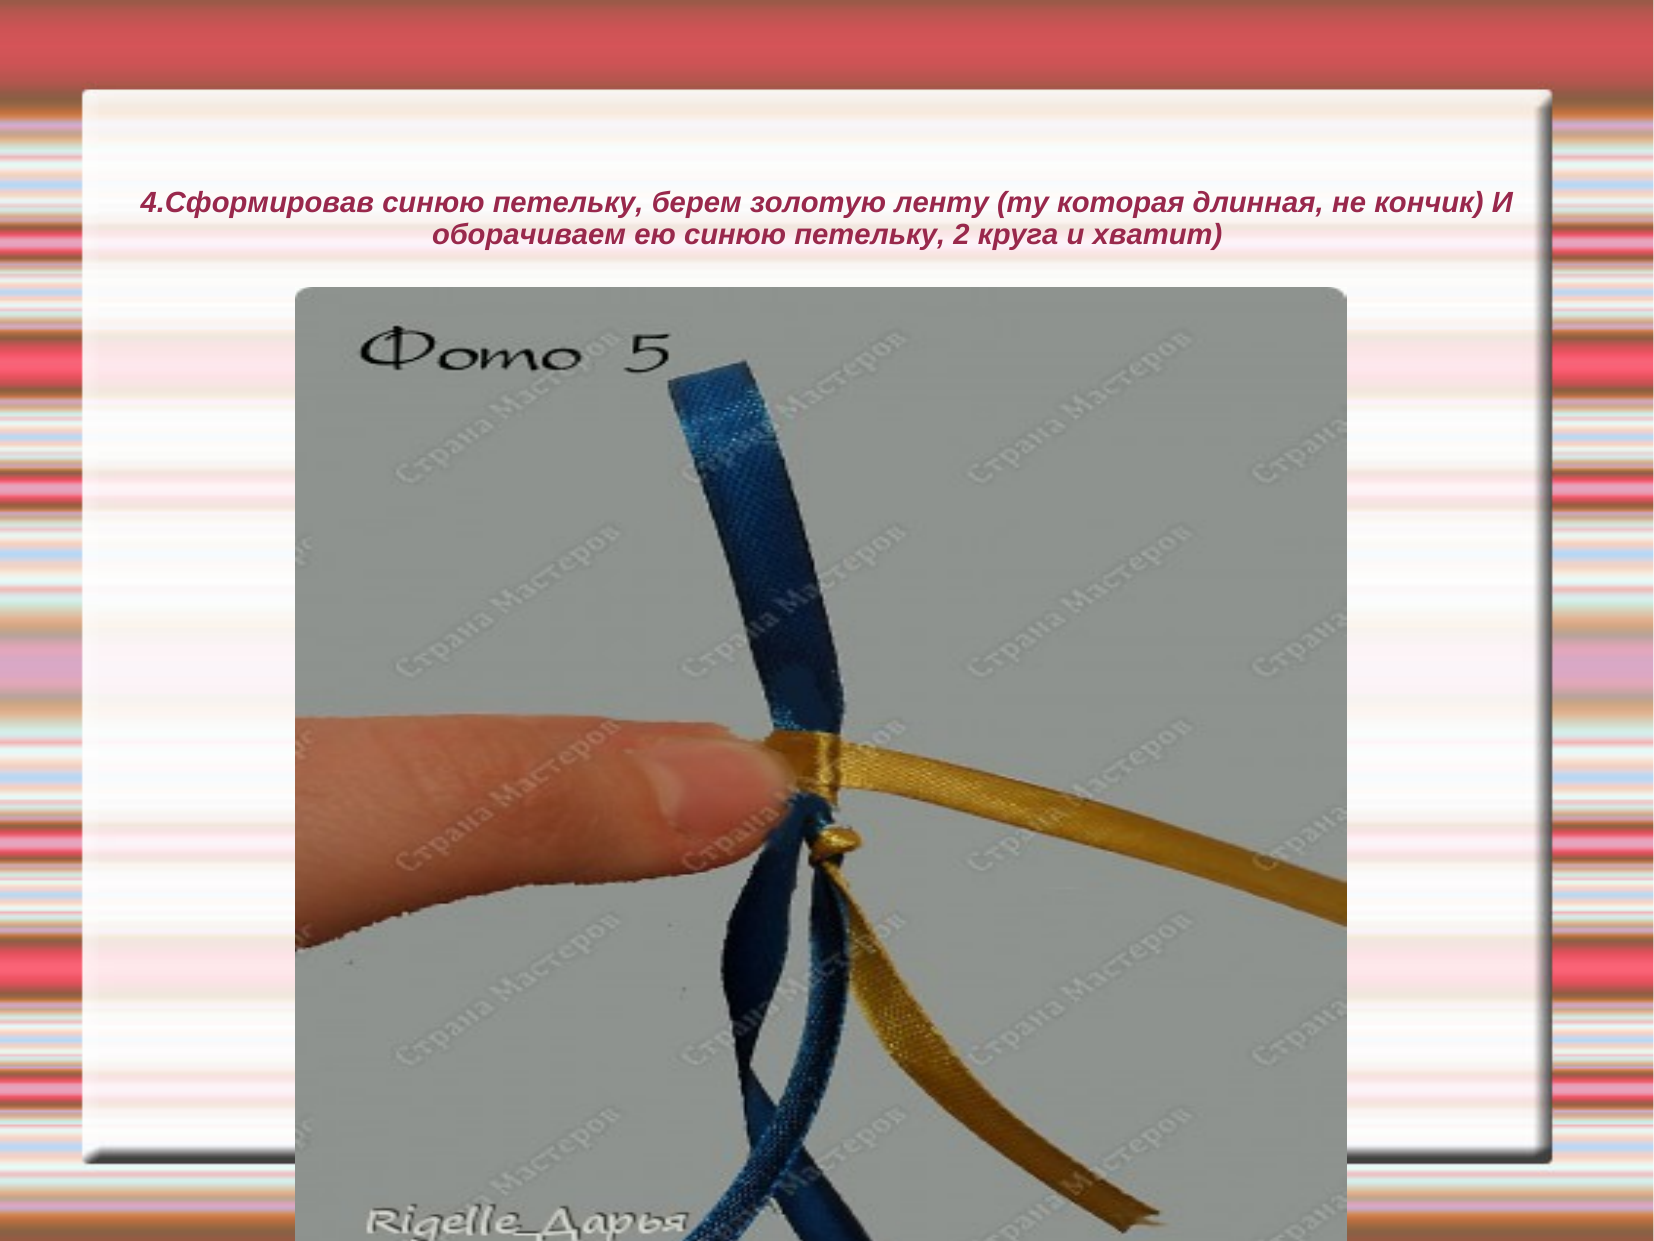

# 4.Сформировав синюю петельку, берем золотую ленту (ту которая длинная, не кончик) И оборачиваем ею синюю петельку, 2 круга и хватит)